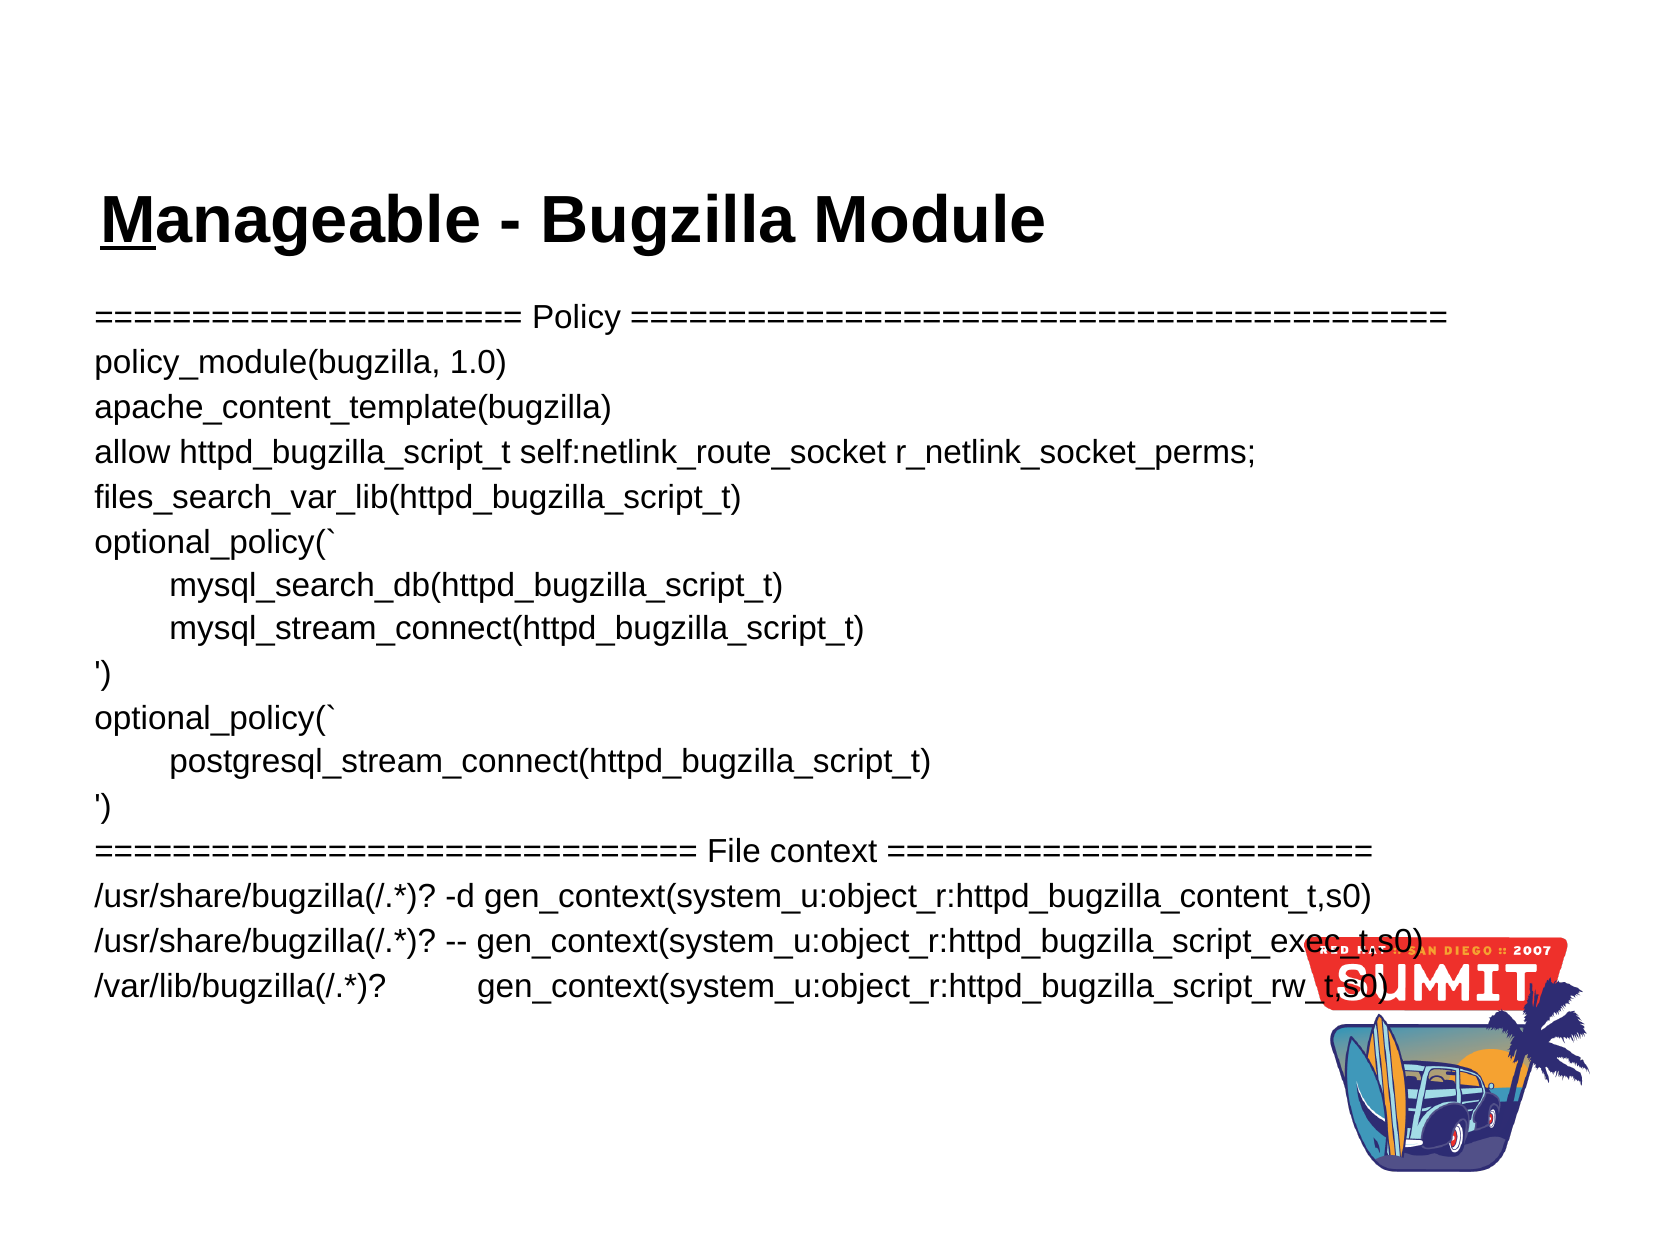

# Manageable - Bugzilla Module
====================== Policy ==========================================
policy_module(bugzilla, 1.0)
apache_content_template(bugzilla)
allow httpd_bugzilla_script_t self:netlink_route_socket r_netlink_socket_perms;
files_search_var_lib(httpd_bugzilla_script_t)
optional_policy(`
mysql_search_db(httpd_bugzilla_script_t)
mysql_stream_connect(httpd_bugzilla_script_t)
')
optional_policy(`
postgresql_stream_connect(httpd_bugzilla_script_t)
')
=============================== File context =========================
/usr/share/bugzilla(/.*)? -d gen_context(system_u:object_r:httpd_bugzilla_content_t,s0)
/usr/share/bugzilla(/.*)? -- gen_context(system_u:object_r:httpd_bugzilla_script_exec_t,s0)
/var/lib/bugzilla(/.*)?	 gen_context(system_u:object_r:httpd_bugzilla_script_rw_t,s0)